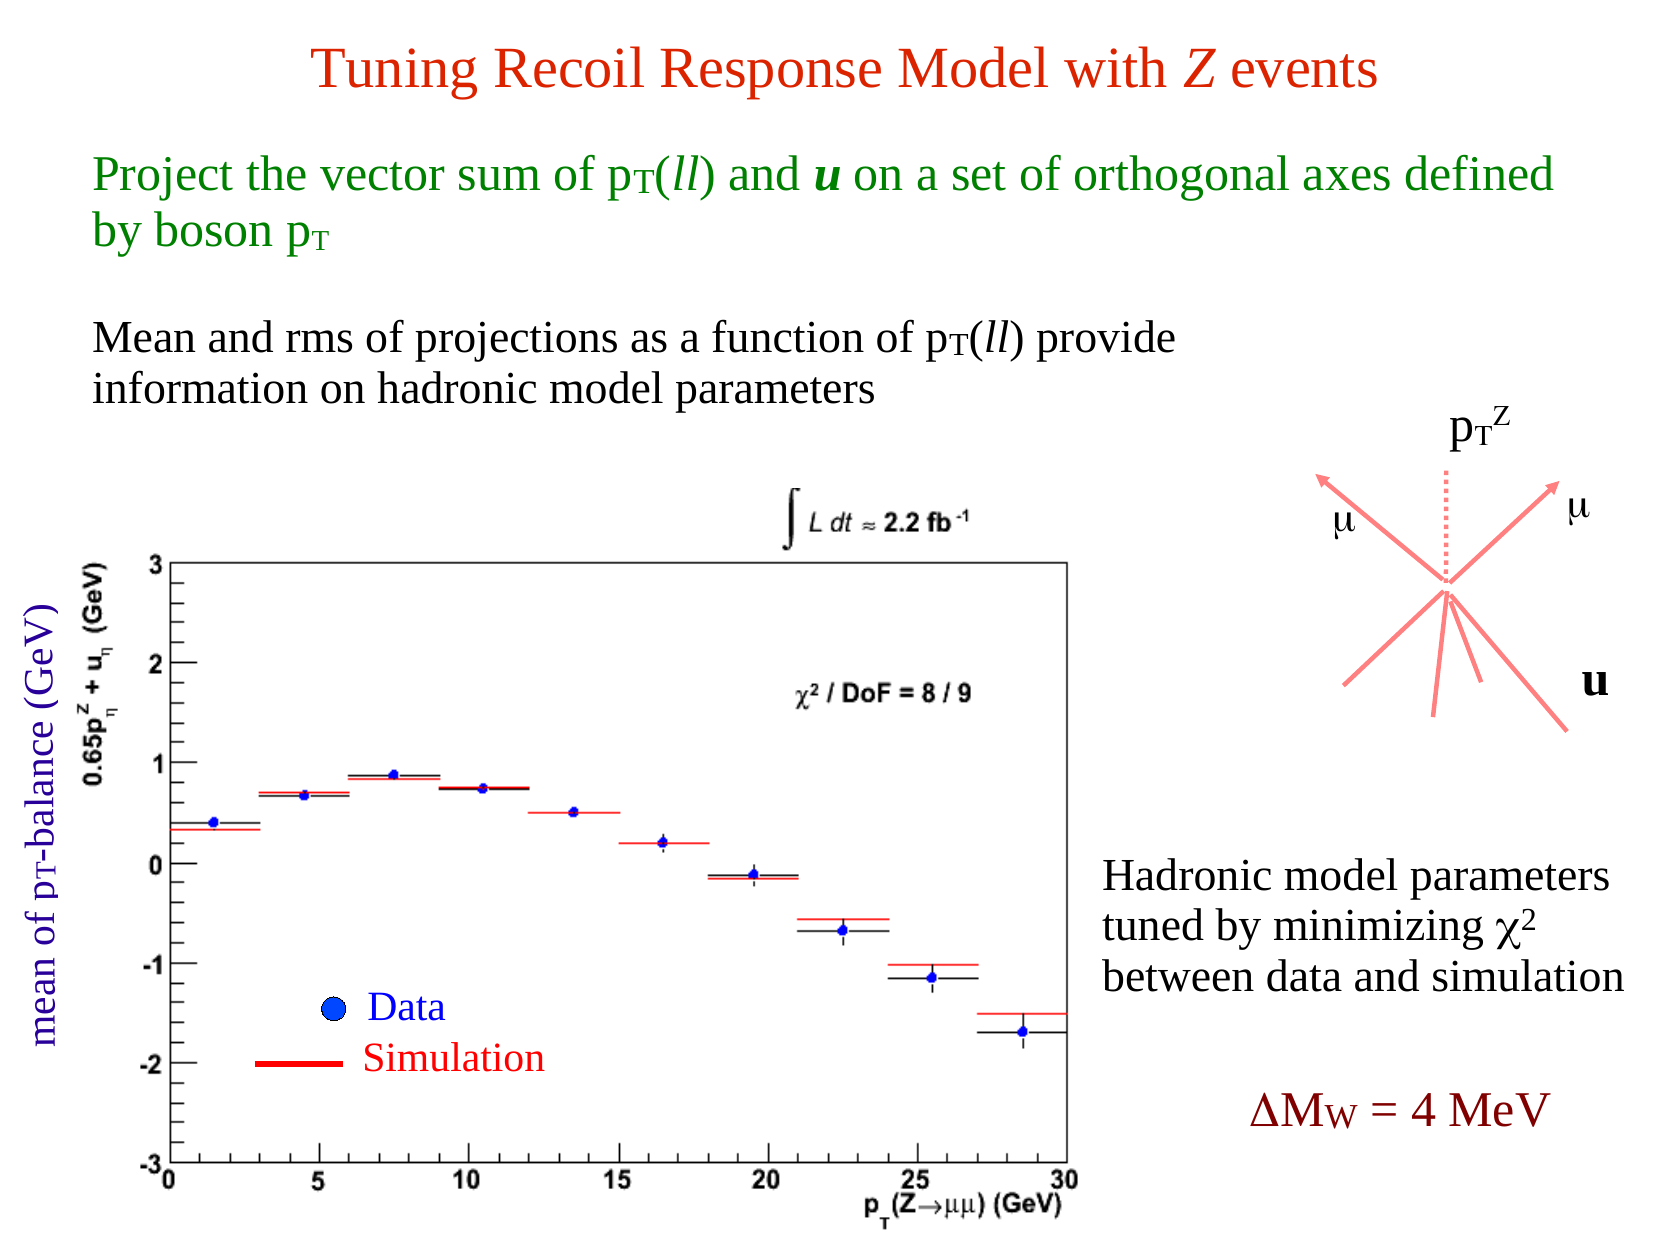

# Tuning Recoil Response Model with Z events
Project the vector sum of pT(ll) and u on a set of orthogonal axes defined
by boson pT
Mean and rms of projections as a function of pT(ll) provide
information on hadronic model parameters
pTZ
μ
μ
u
mean of pT-balance (GeV)
Hadronic model parameters
tuned by minimizing χ2
between data and simulation
Data
Simulation
ΔMW = 4 MeV